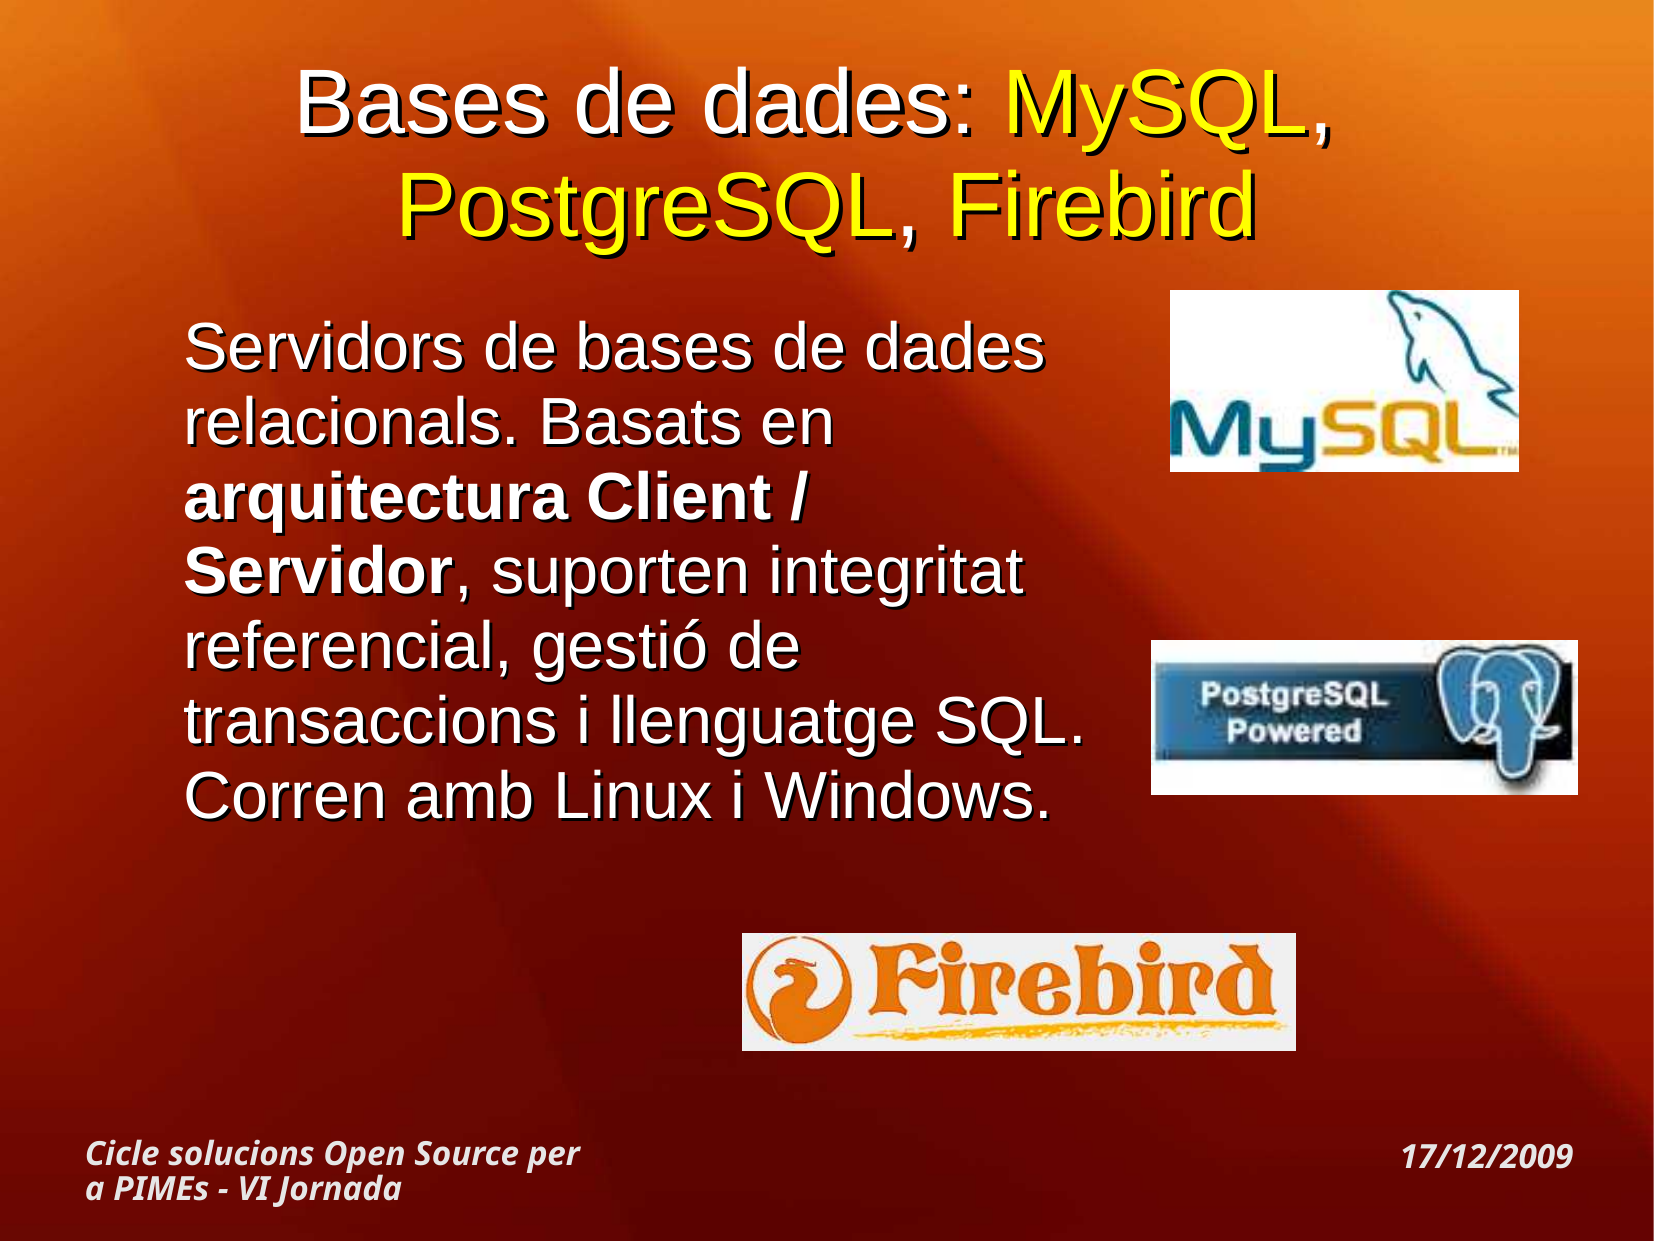

# Bases de dades: MySQL, PostgreSQL, Firebird
Servidors de bases de dades relacionals. Basats en arquitectura Client / Servidor, suporten integritat referencial, gestió de transaccions i llenguatge SQL. Corren amb Linux i Windows.
Cicle solucions Open Source per a PIMEs - VI Jornada
17/12/2009